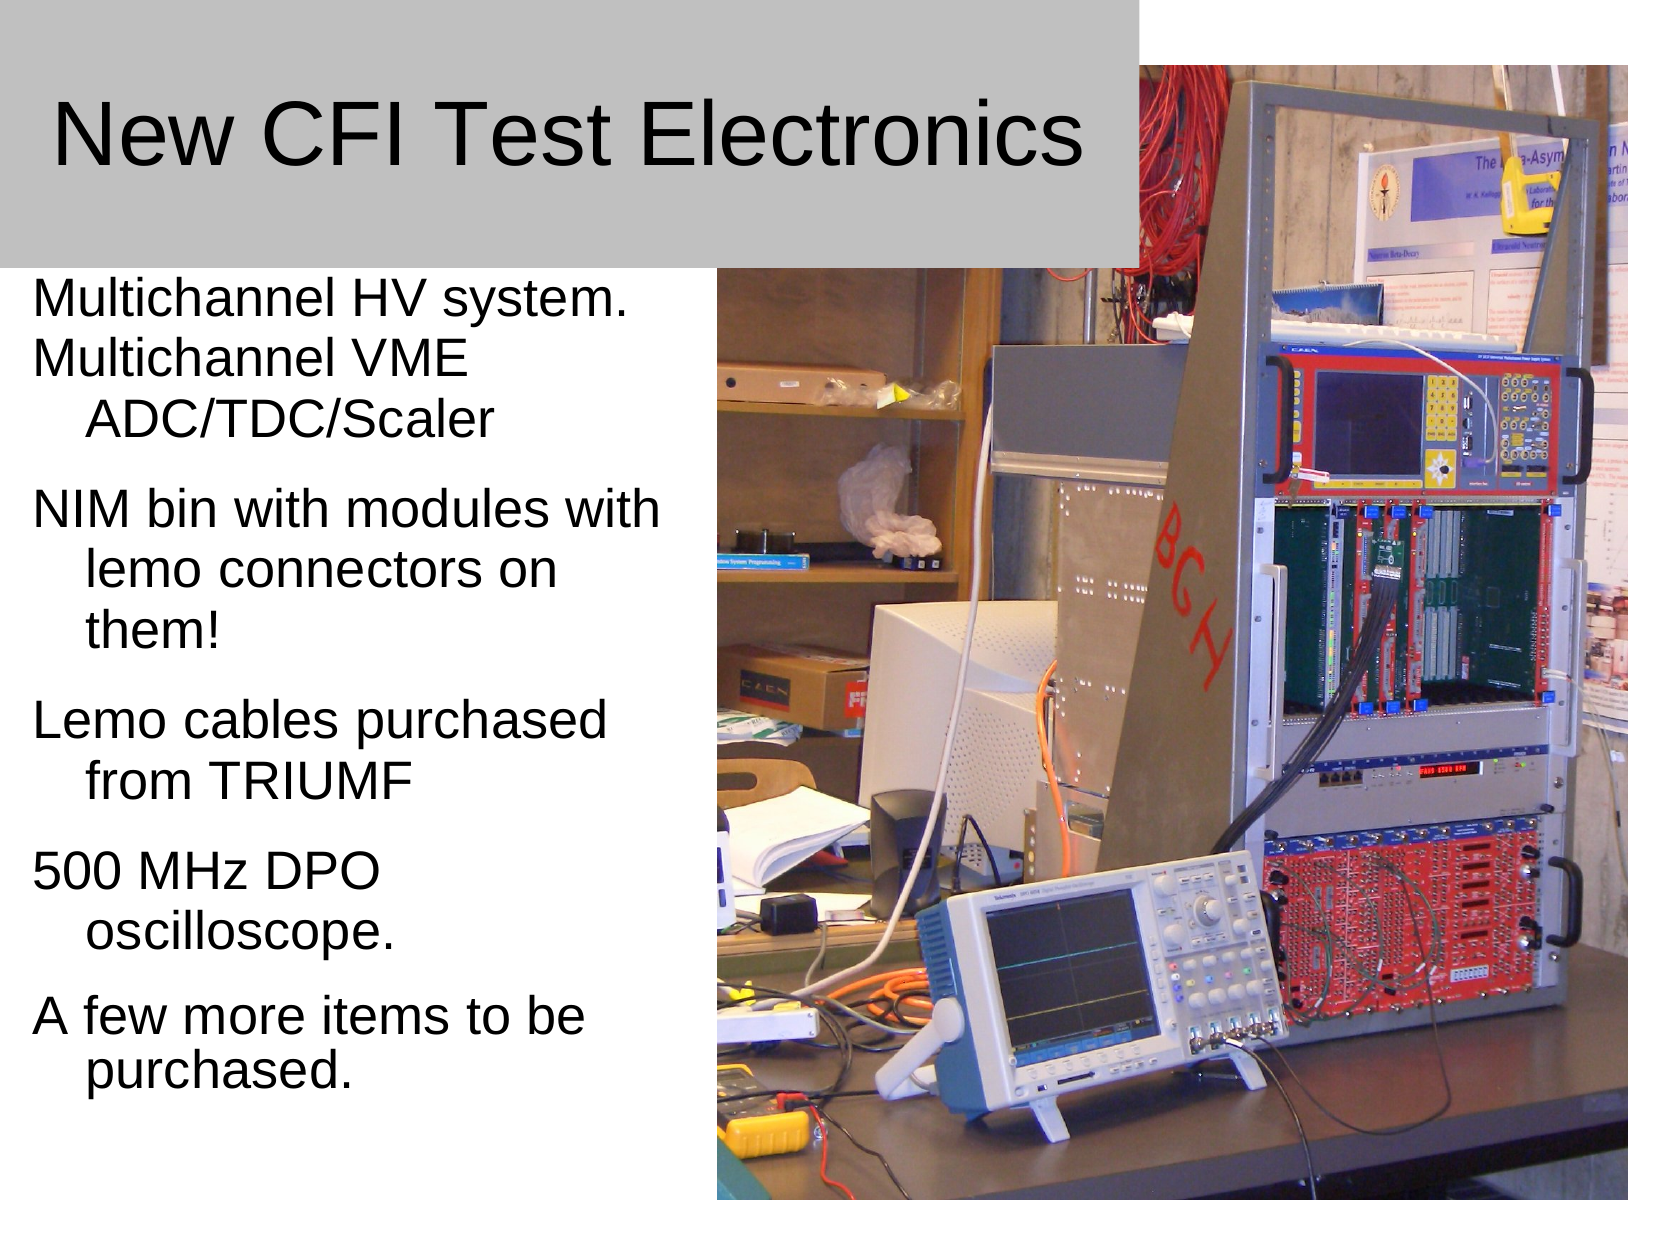

New CFI Test Electronics
# Multichannel HV system.
Multichannel VME ADC/TDC/Scaler
NIM bin with modules with lemo connectors on them!
Lemo cables purchased from TRIUMF
500 MHz DPO oscilloscope.
A few more items to be purchased.